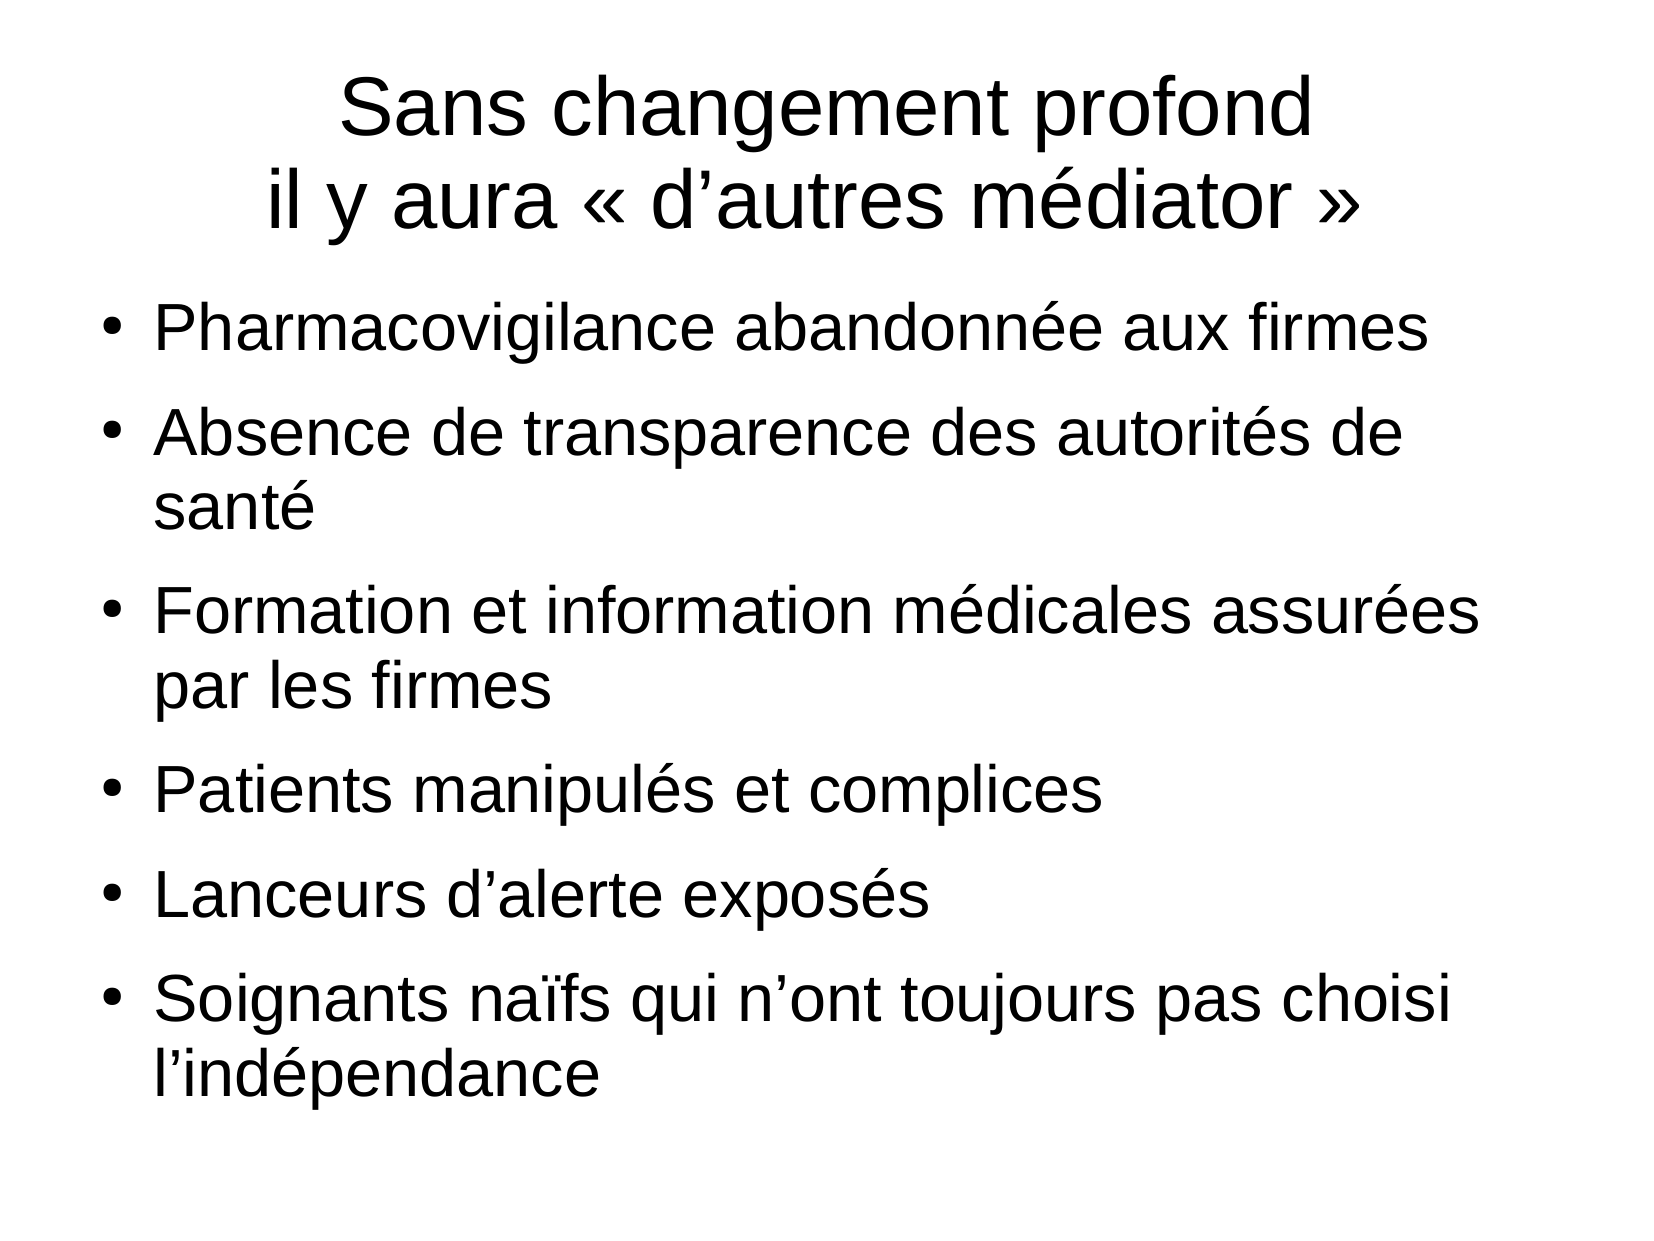

# Sans changement profond il y aura « d’autres médiator »
Pharmacovigilance abandonnée aux firmes
Absence de transparence des autorités de santé
Formation et information médicales assurées par les firmes
Patients manipulés et complices
Lanceurs d’alerte exposés
Soignants naïfs qui n’ont toujours pas choisi l’indépendance